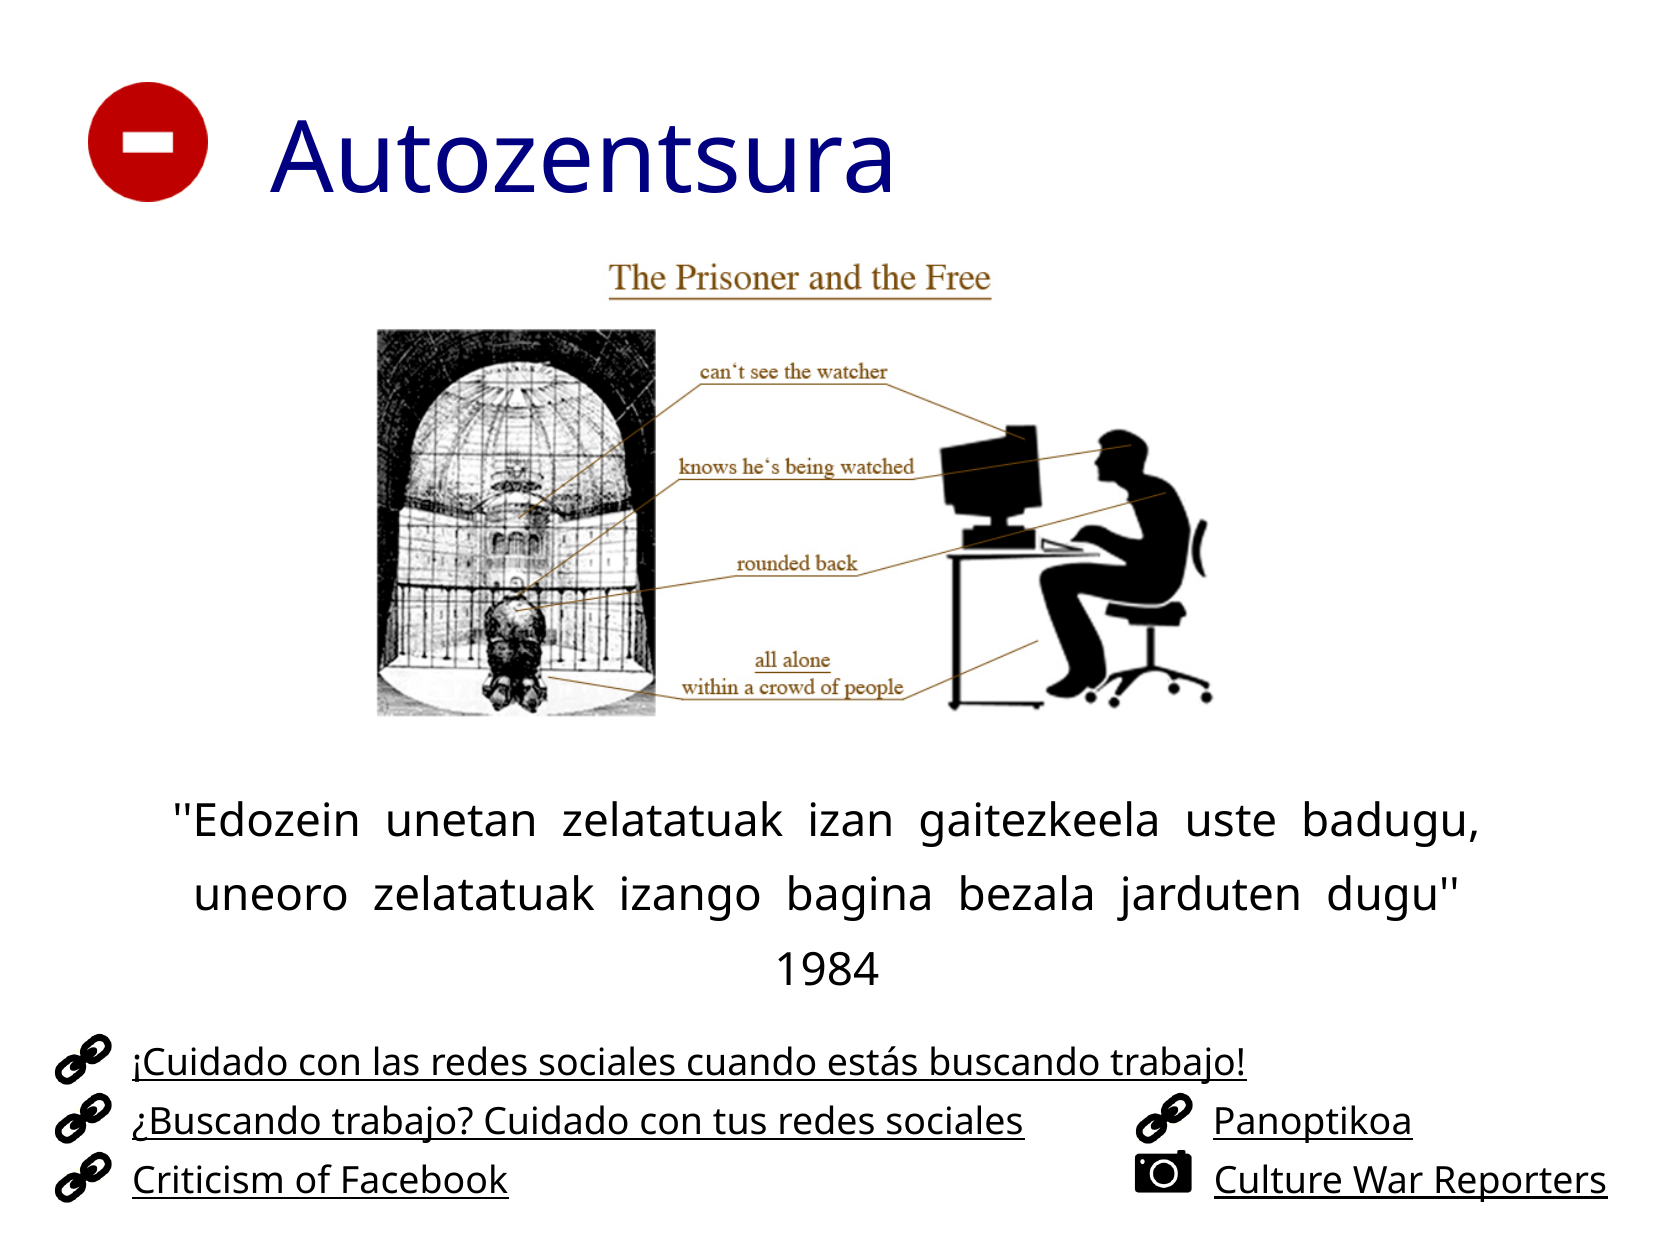

Autozentsura
''Edozein unetan zelatatuak izan gaitezkeela uste badugu,
uneoro zelatatuak izango bagina bezala jarduten dugu''
1984
¡Cuidado con las redes sociales cuando estás buscando trabajo!
Panoptikoa
¿Buscando trabajo? Cuidado con tus redes sociales
Culture War Reporters
Criticism of Facebook